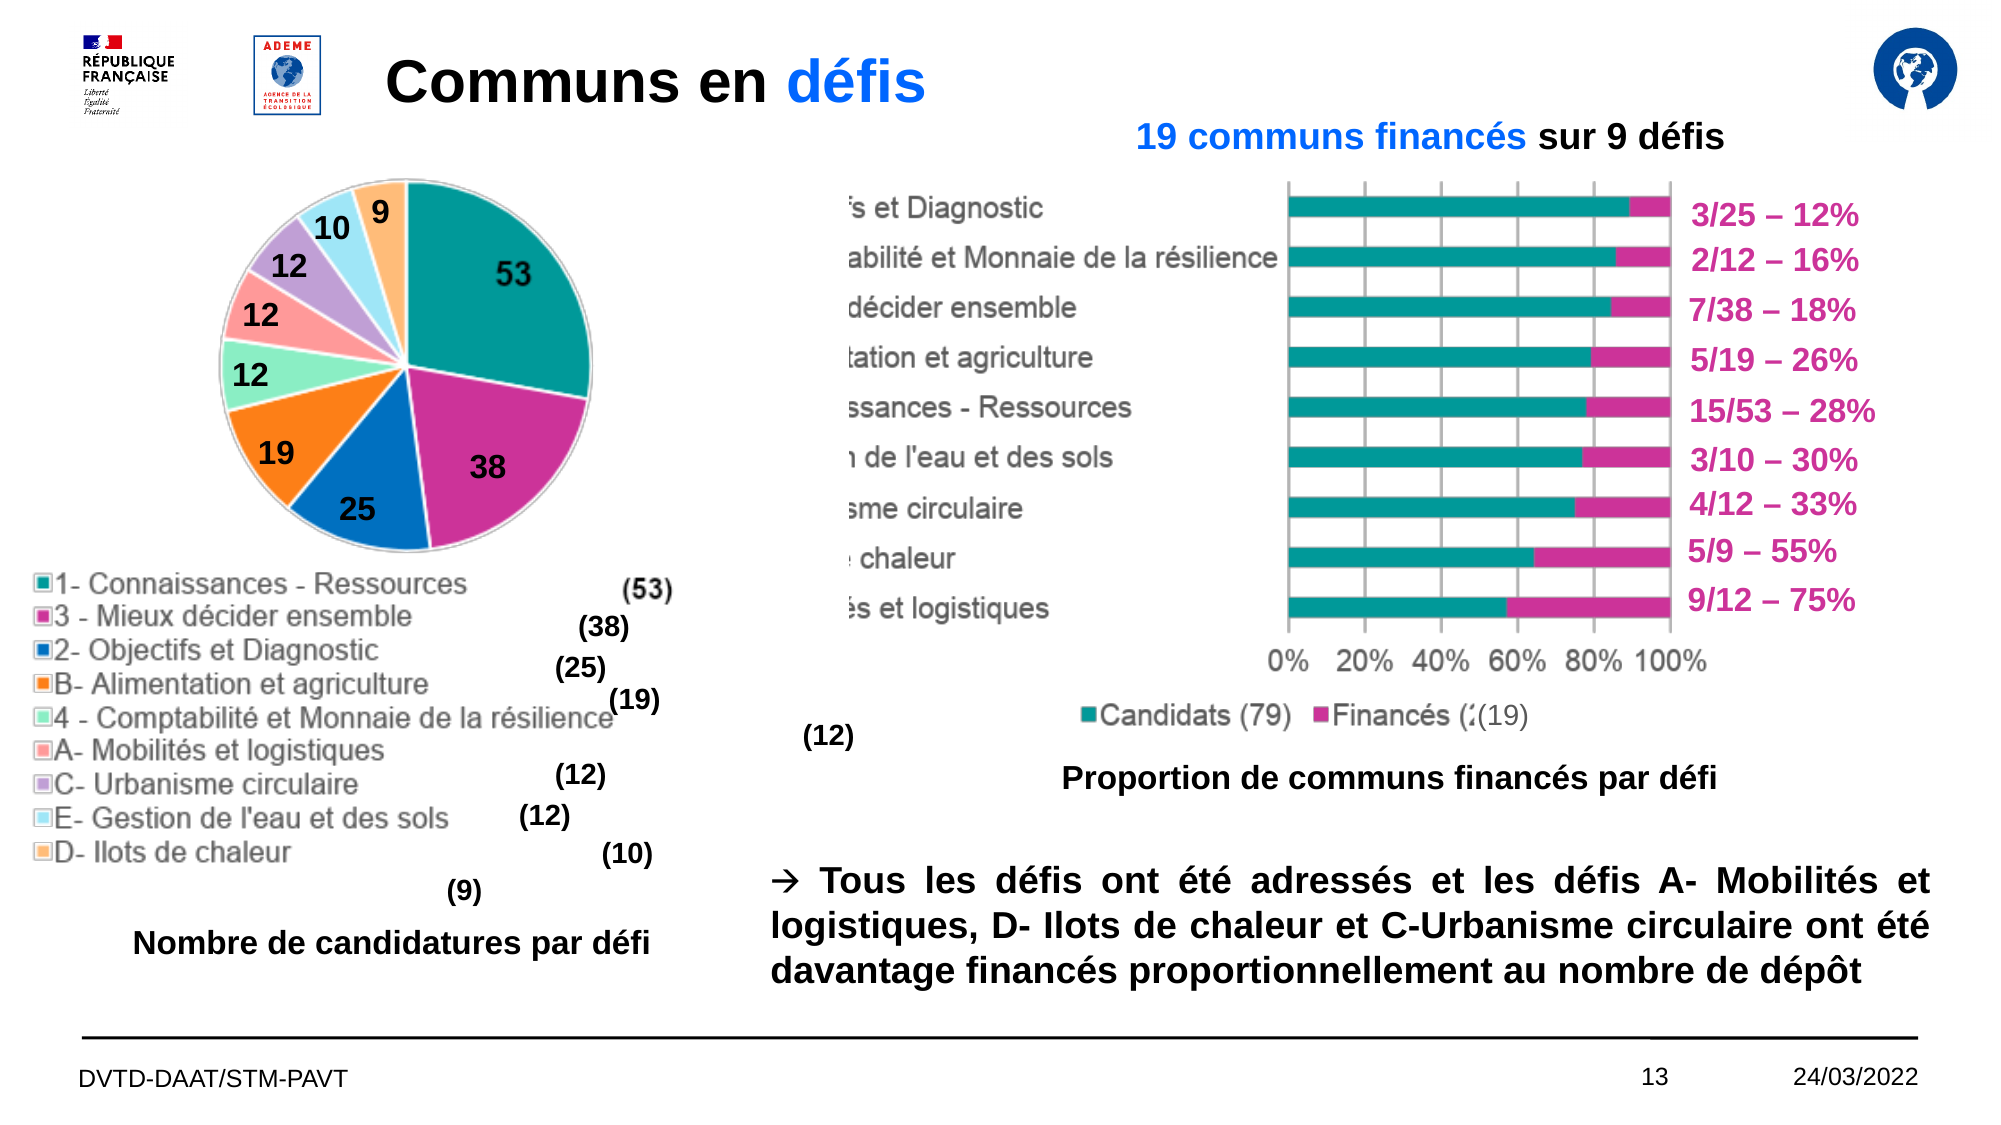

1
2
2
# Communs en défis
19 communs financés sur 9 défis
4
4
4
9
3/25 – 12%
10
2/12 – 16%
E)10
12
D)9
7/38 – 18%
12
5/19 – 26%
12
15/53 – 28%
19
3/10 – 30%
38
4/12 – 33%
25
5/9 – 55%
9/12 – 75%
(38)
(25)
(19)
(19)
(12)
(12)
Proportion de communs financés par défi
(12)
(10)
🡪 Tous les défis ont été adressés et les défis A- Mobilités et logistiques, D- Ilots de chaleur et C-Urbanisme circulaire ont été davantage financés proportionnellement au nombre de dépôt
(9)
Nombre de candidatures par défi
24/03/2022
DVTD-DAAT/STM-PAVT